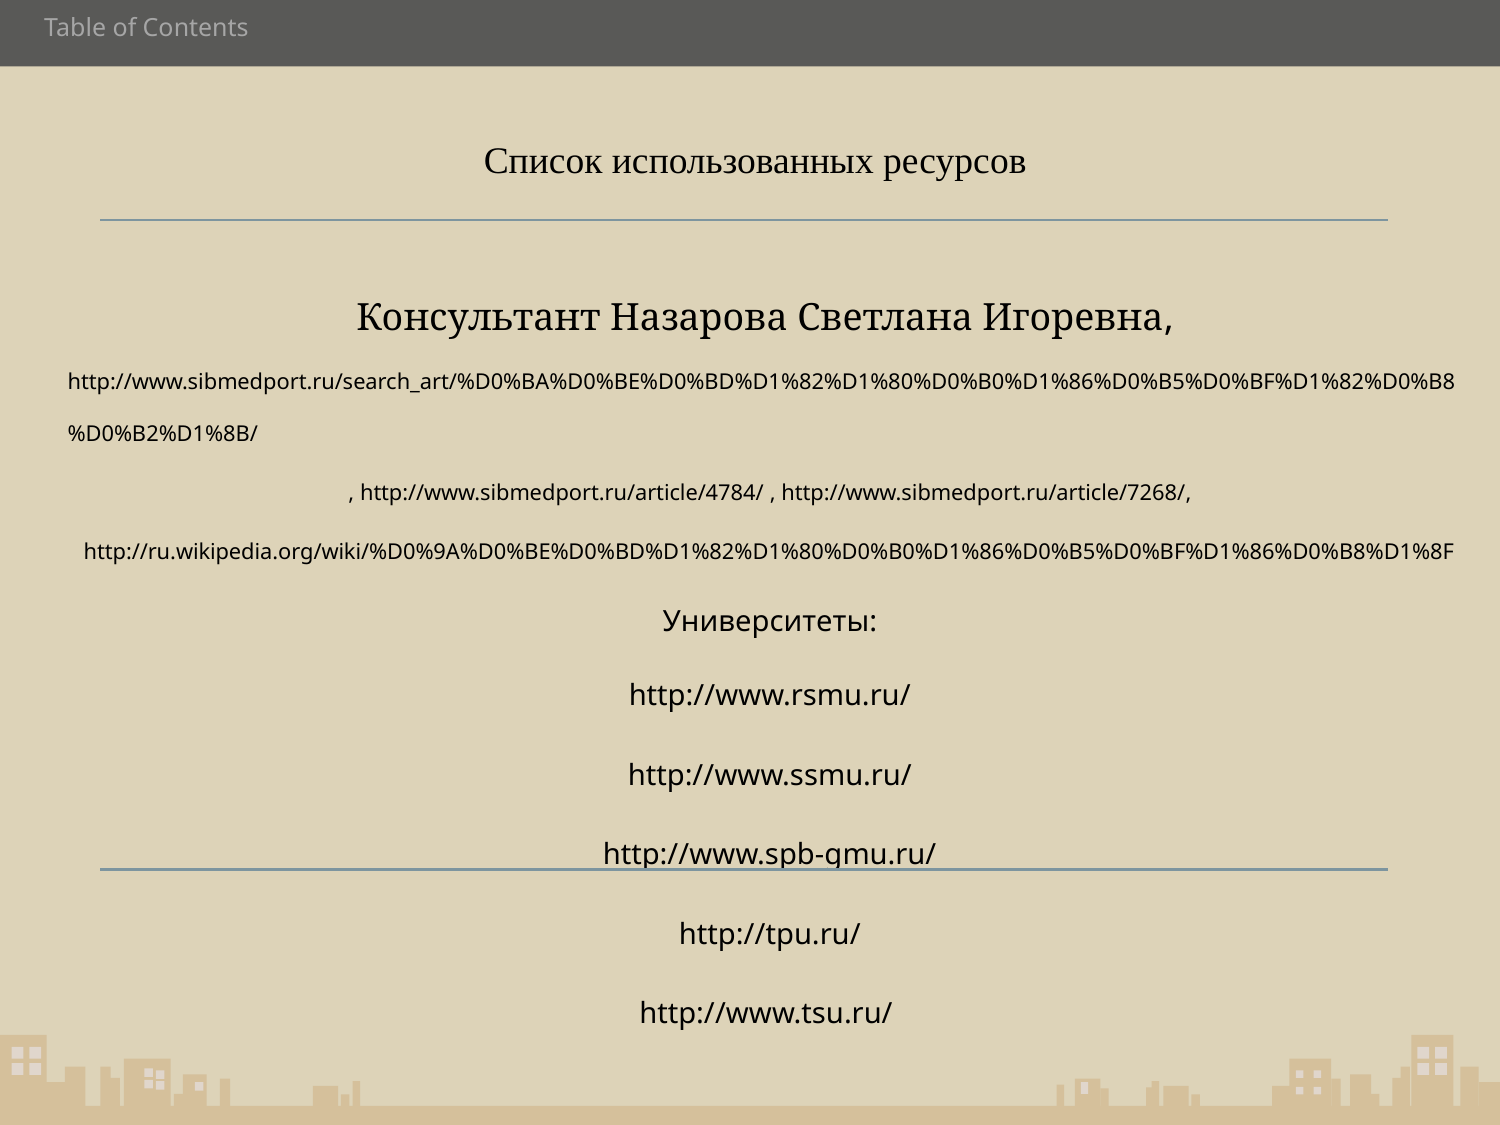

# Table of Contents
 Список использованных ресурсов
Консультант Назарова Светлана Игоревна, http://www.sibmedport.ru/search_art/%D0%BA%D0%BE%D0%BD%D1%82%D1%80%D0%B0%D1%86%D0%B5%D0%BF%D1%82%D0%B8%D0%B2%D1%8B/ , http://www.sibmedport.ru/article/4784/ , http://www.sibmedport.ru/article/7268/, http://ru.wikipedia.org/wiki/%D0%9A%D0%BE%D0%BD%D1%82%D1%80%D0%B0%D1%86%D0%B5%D0%BF%D1%86%D0%B8%D1%8F Университеты:
http://www.rsmu.ru/
http://www.ssmu.ru/
http://www.spb-gmu.ru/
http://tpu.ru/
http://www.tsu.ru/